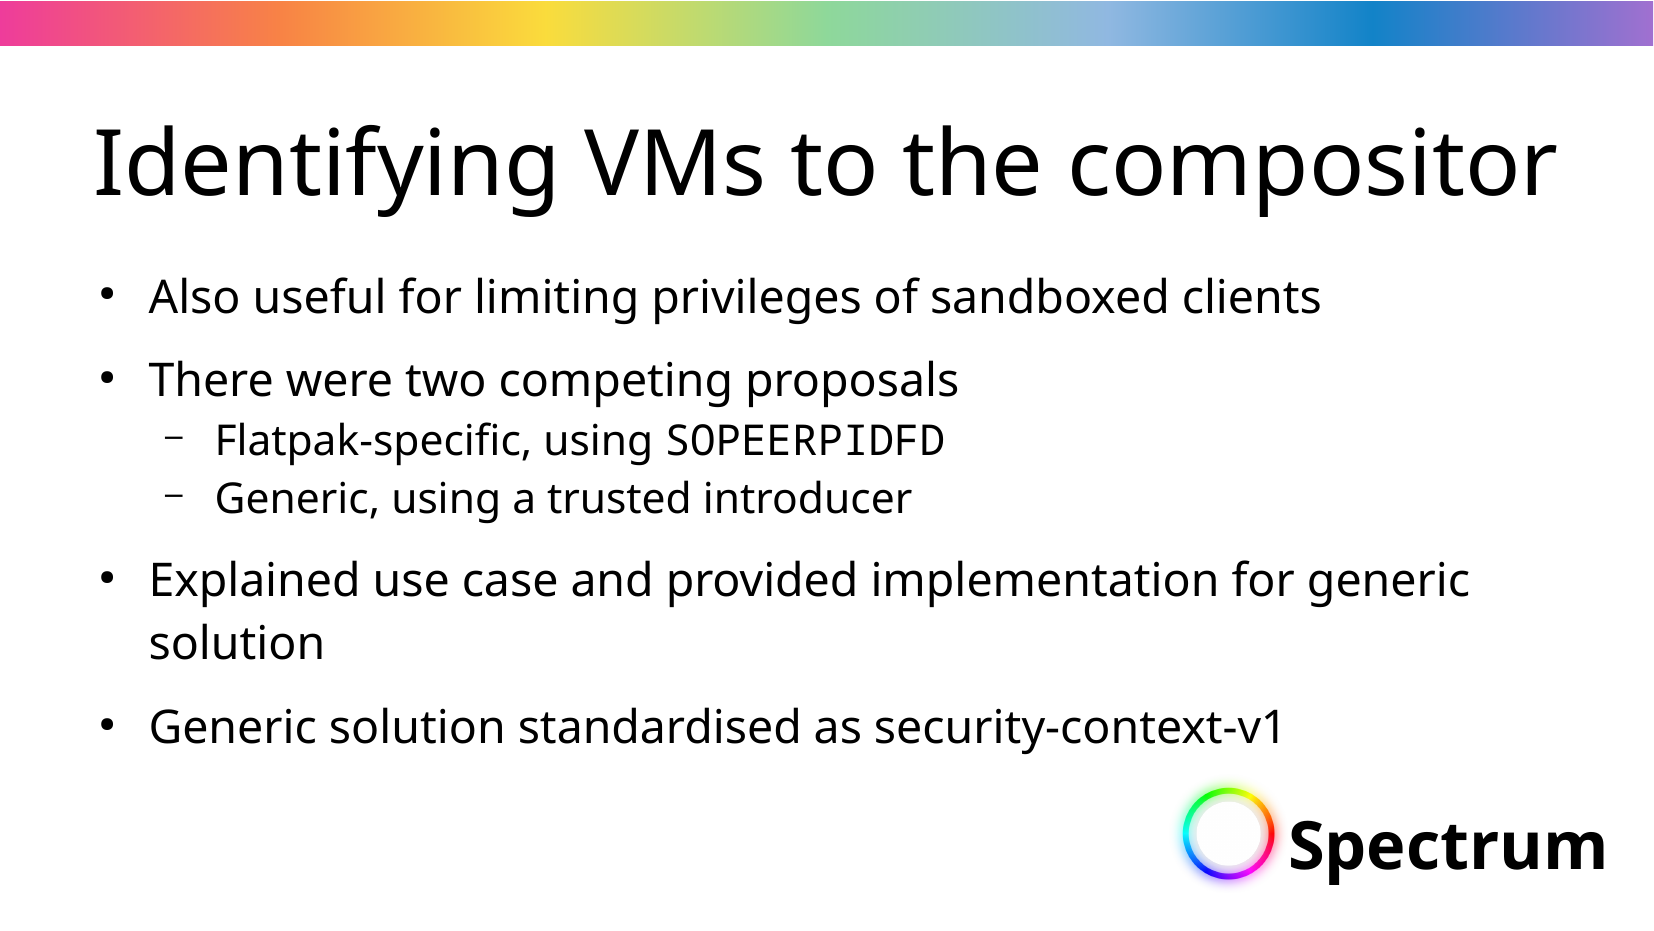

# Identifying VMs to the compositor
Also useful for limiting privileges of sandboxed clients
There were two competing proposals
Flatpak-specific, using SOPEERPIDFD
Generic, using a trusted introducer
Explained use case and provided implementation for generic solution
Generic solution standardised as security-context-v1